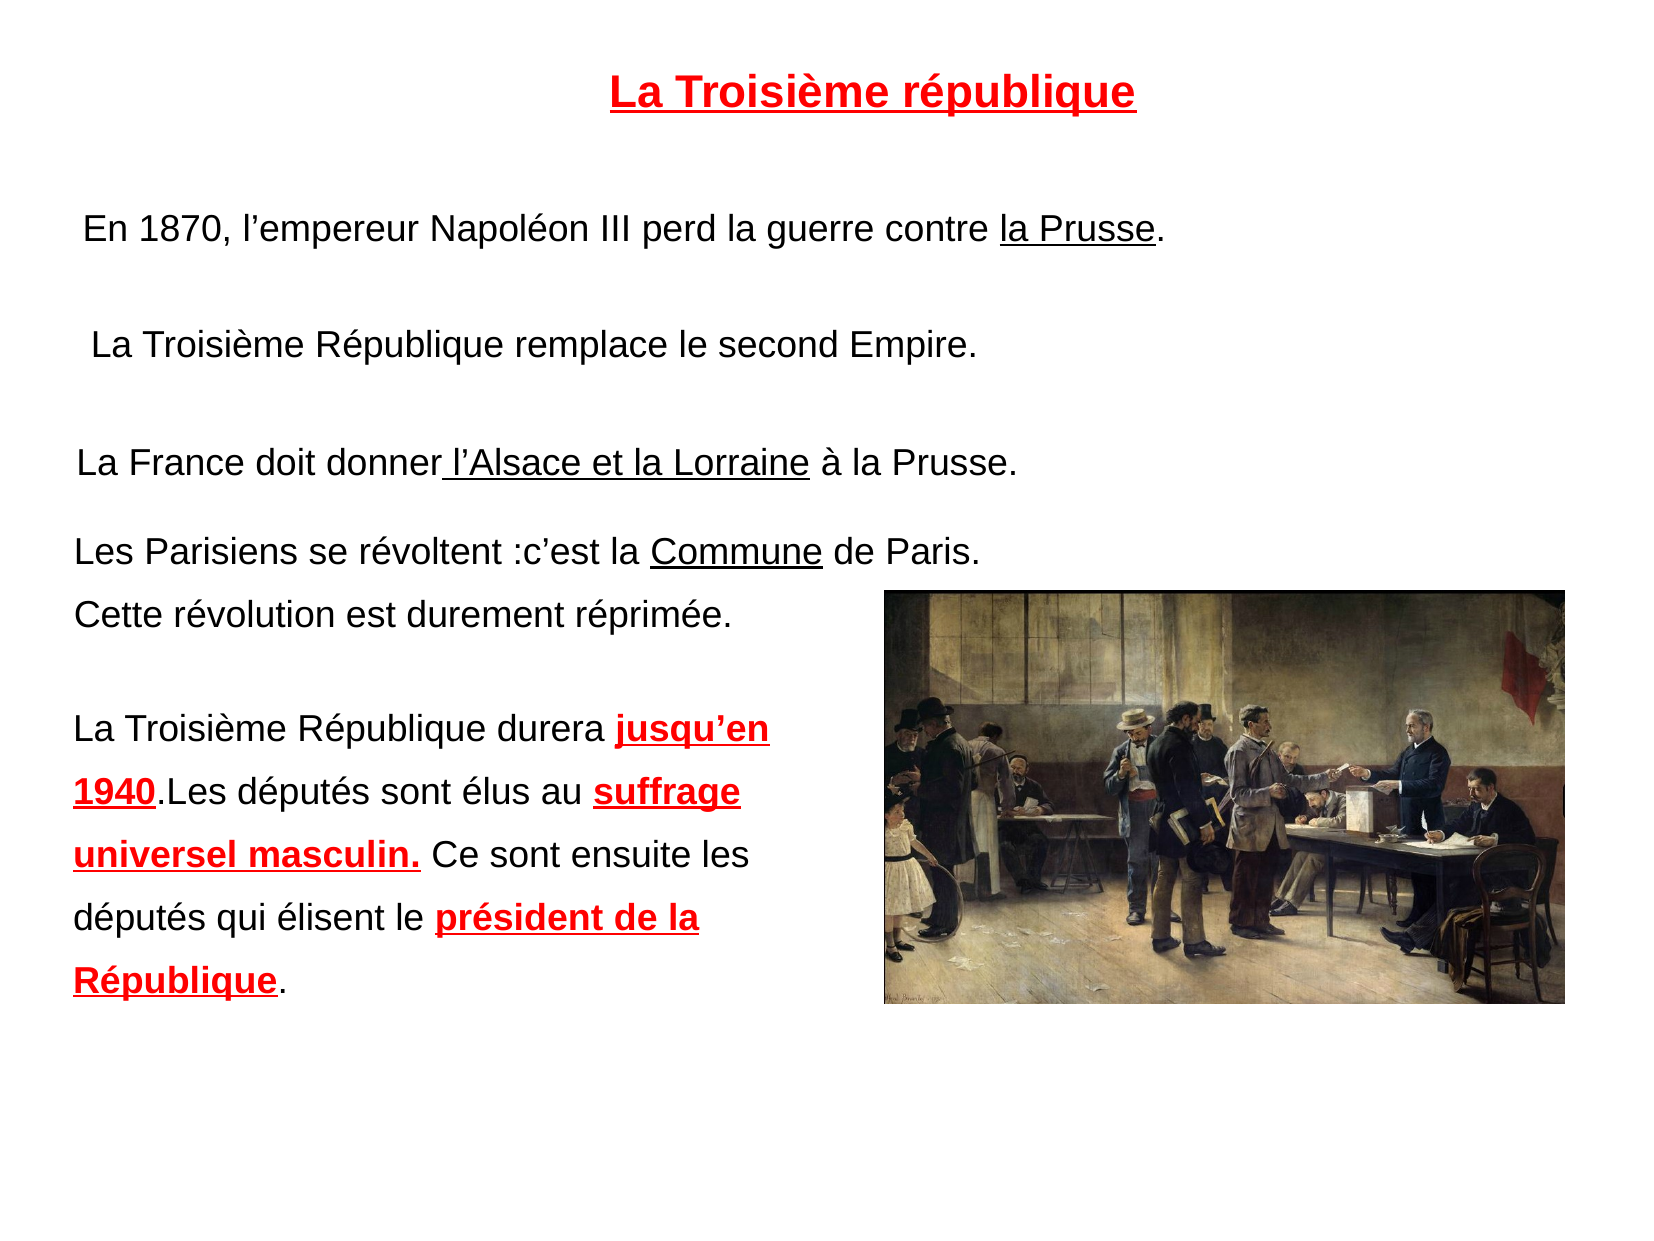

La Troisième république
En 1870, l’empereur Napoléon III perd la guerre contre la Prusse.
La Troisième République remplace le second Empire.
La France doit donner l’Alsace et la Lorraine à la Prusse.
Les Parisiens se révoltent :c’est la Commune de Paris.
Cette révolution est durement réprimée.
La Troisième République durera jusqu’en 1940.Les députés sont élus au suffrage universel masculin. Ce sont ensuite les députés qui élisent le président de la République.